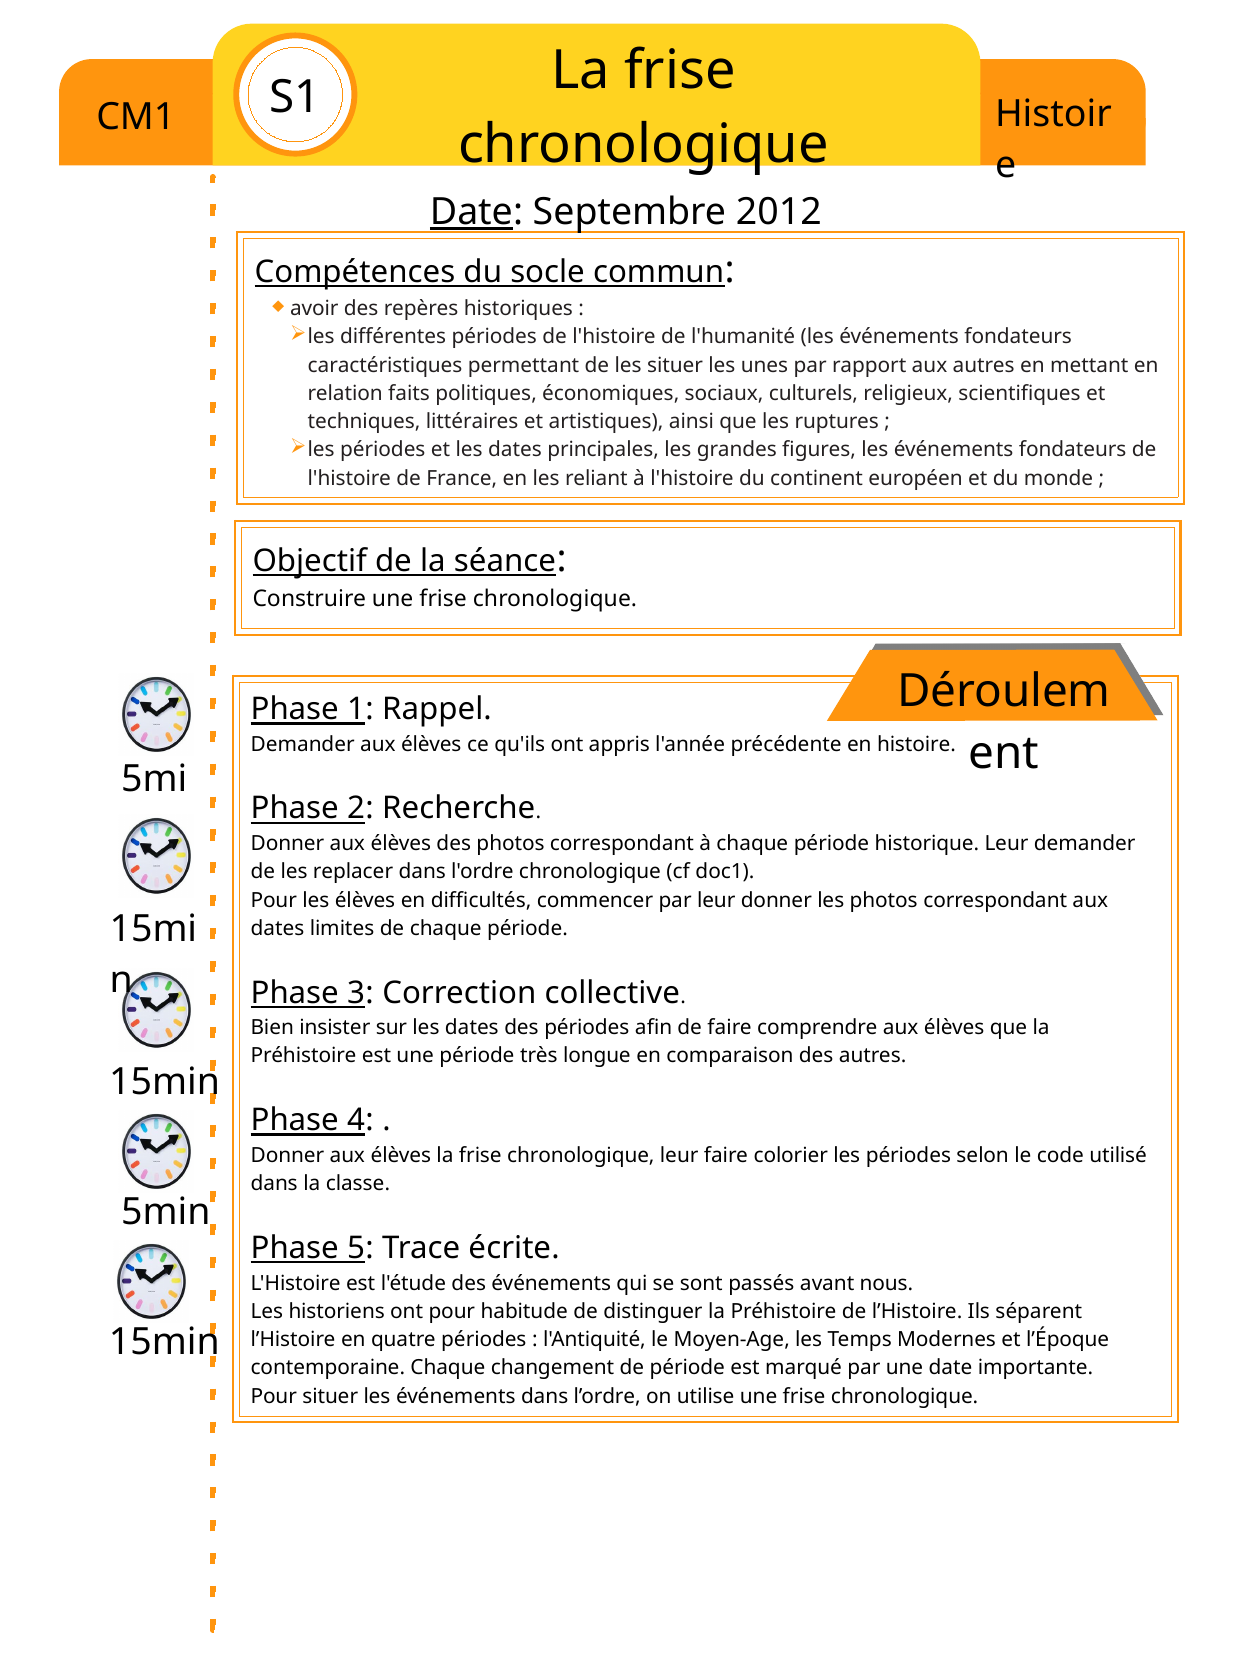

La frise chronologique
S1
Histoire
CM1
Date: Septembre 2012
| Compétences du socle commun: avoir des repères historiques : les différentes périodes de l'histoire de l'humanité (les événements fondateurs caractéristiques permettant de les situer les unes par rapport aux autres en mettant en relation faits politiques, économiques, sociaux, culturels, religieux, scientifiques et techniques, littéraires et artistiques), ainsi que les ruptures ; les périodes et les dates principales, les grandes figures, les événements fondateurs de l'histoire de France, en les reliant à l'histoire du continent européen et du monde ; |
| --- |
| Objectif de la séance: Construire une frise chronologique. |
| --- |
Déroulement
| Phase 1: Rappel. Demander aux élèves ce qu'ils ont appris l'année précédente en histoire. Phase 2: Recherche. Donner aux élèves des photos correspondant à chaque période historique. Leur demander de les replacer dans l'ordre chronologique (cf doc1). Pour les élèves en difficultés, commencer par leur donner les photos correspondant aux dates limites de chaque période. Phase 3: Correction collective. Bien insister sur les dates des périodes afin de faire comprendre aux élèves que la Préhistoire est une période très longue en comparaison des autres. Phase 4: . Donner aux élèves la frise chronologique, leur faire colorier les périodes selon le code utilisé dans la classe. Phase 5: Trace écrite. L'Histoire est l'étude des événements qui se sont passés avant nous. Les historiens ont pour habitude de distinguer la Préhistoire de l’Histoire. Ils séparent l’Histoire en quatre périodes : l'Antiquité, le Moyen-Age, les Temps Modernes et l’Époque contemporaine. Chaque changement de période est marqué par une date importante. Pour situer les événements dans l’ordre, on utilise une frise chronologique. |
| --- |
5min
15min
15min
5min
15min